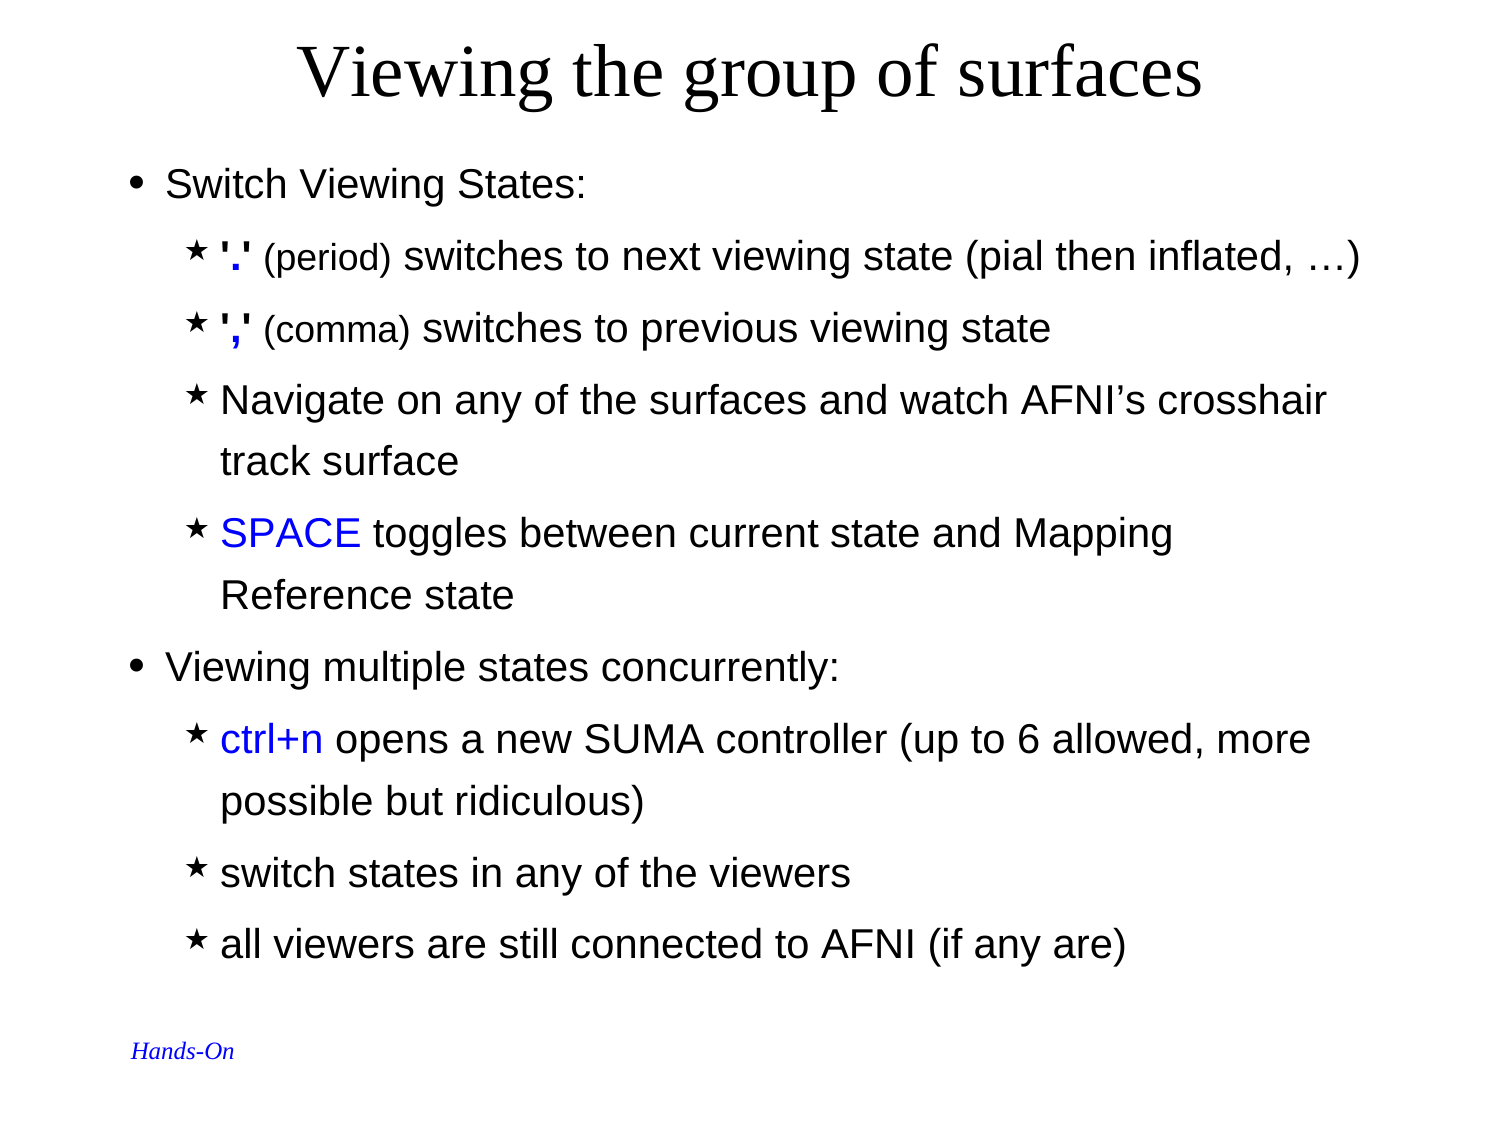

# Viewing the group of surfaces
Switch Viewing States:
'.' (period) switches to next viewing state (pial then inflated, …)
',' (comma) switches to previous viewing state
Navigate on any of the surfaces and watch AFNI’s crosshair track surface
SPACE toggles between current state and Mapping Reference state
Viewing multiple states concurrently:
ctrl+n opens a new SUMA controller (up to 6 allowed, more possible but ridiculous)
switch states in any of the viewers
all viewers are still connected to AFNI (if any are)
Hands-On